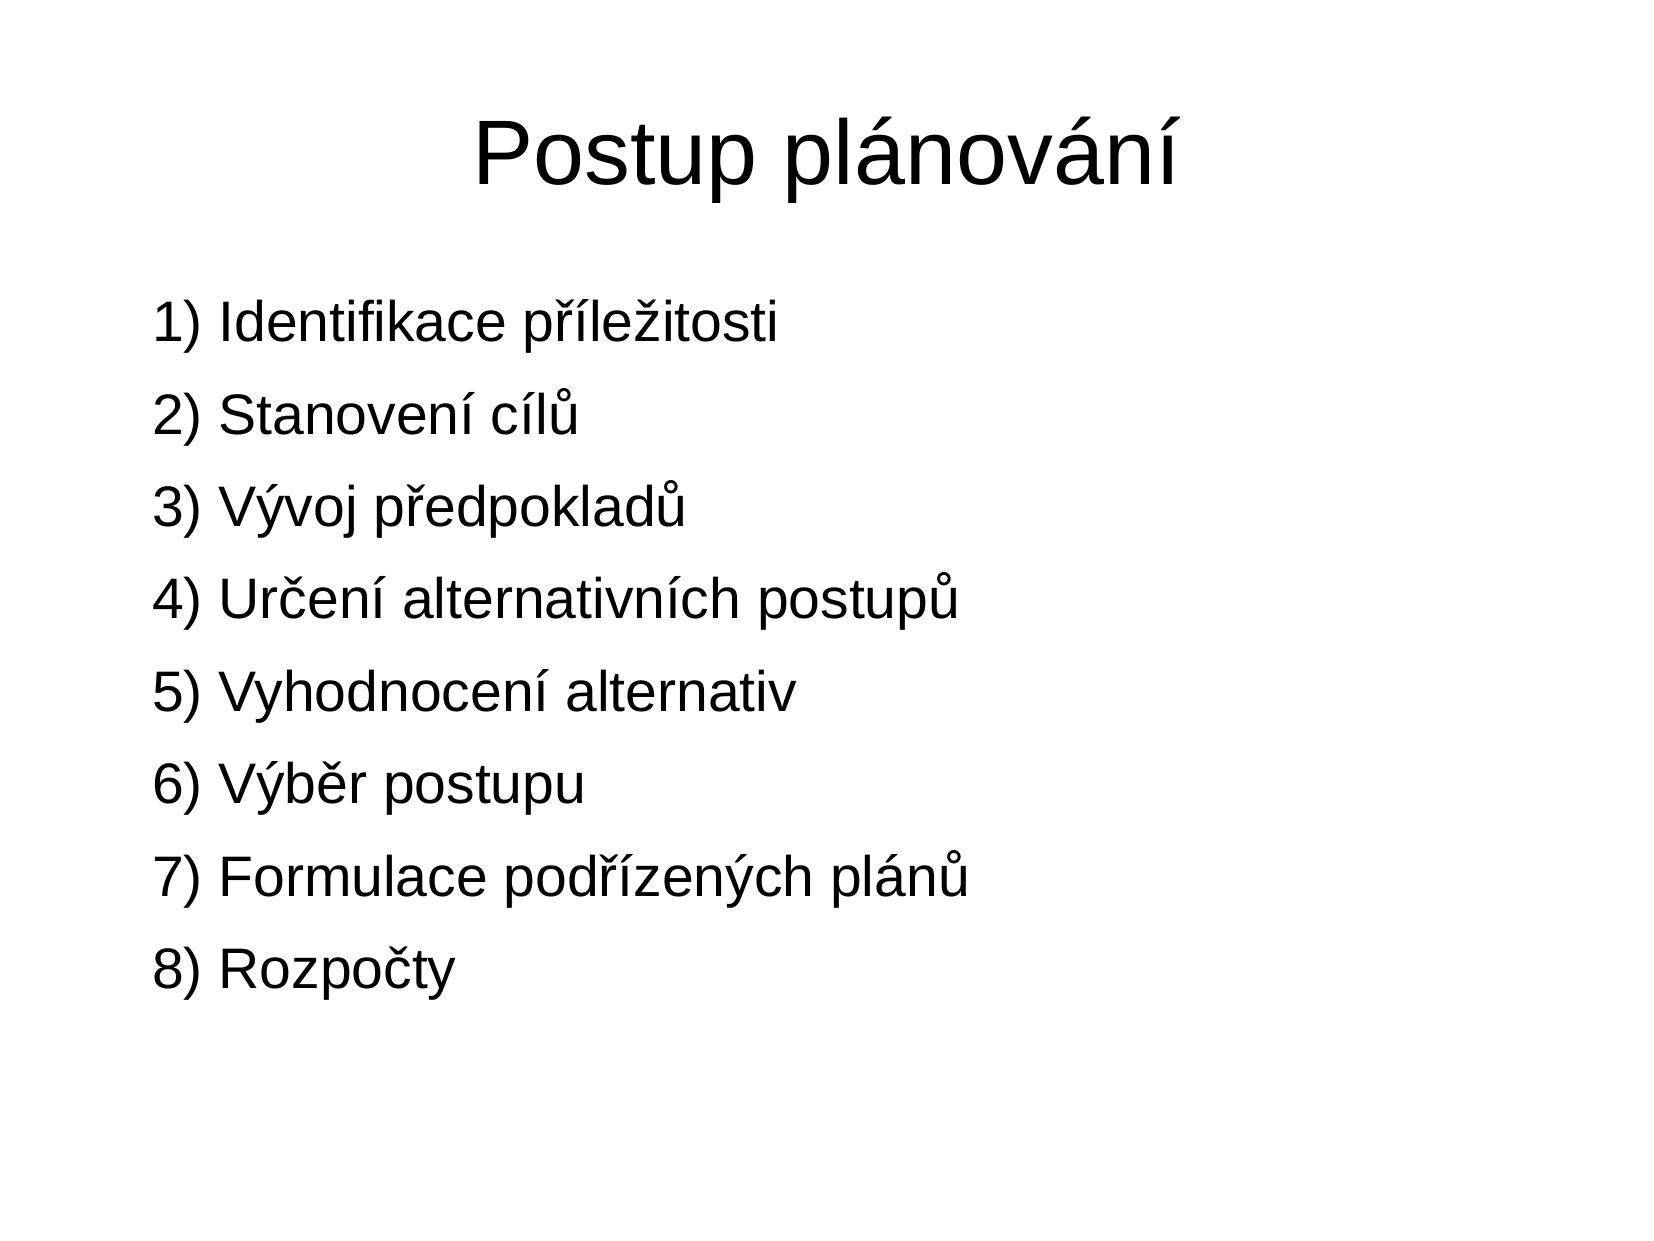

# Postup plánování
1) Identifikace příležitosti
2) Stanovení cílů
3) Vývoj předpokladů
4) Určení alternativních postupů
5) Vyhodnocení alternativ
6) Výběr postupu
7) Formulace podřízených plánů
8) Rozpočty